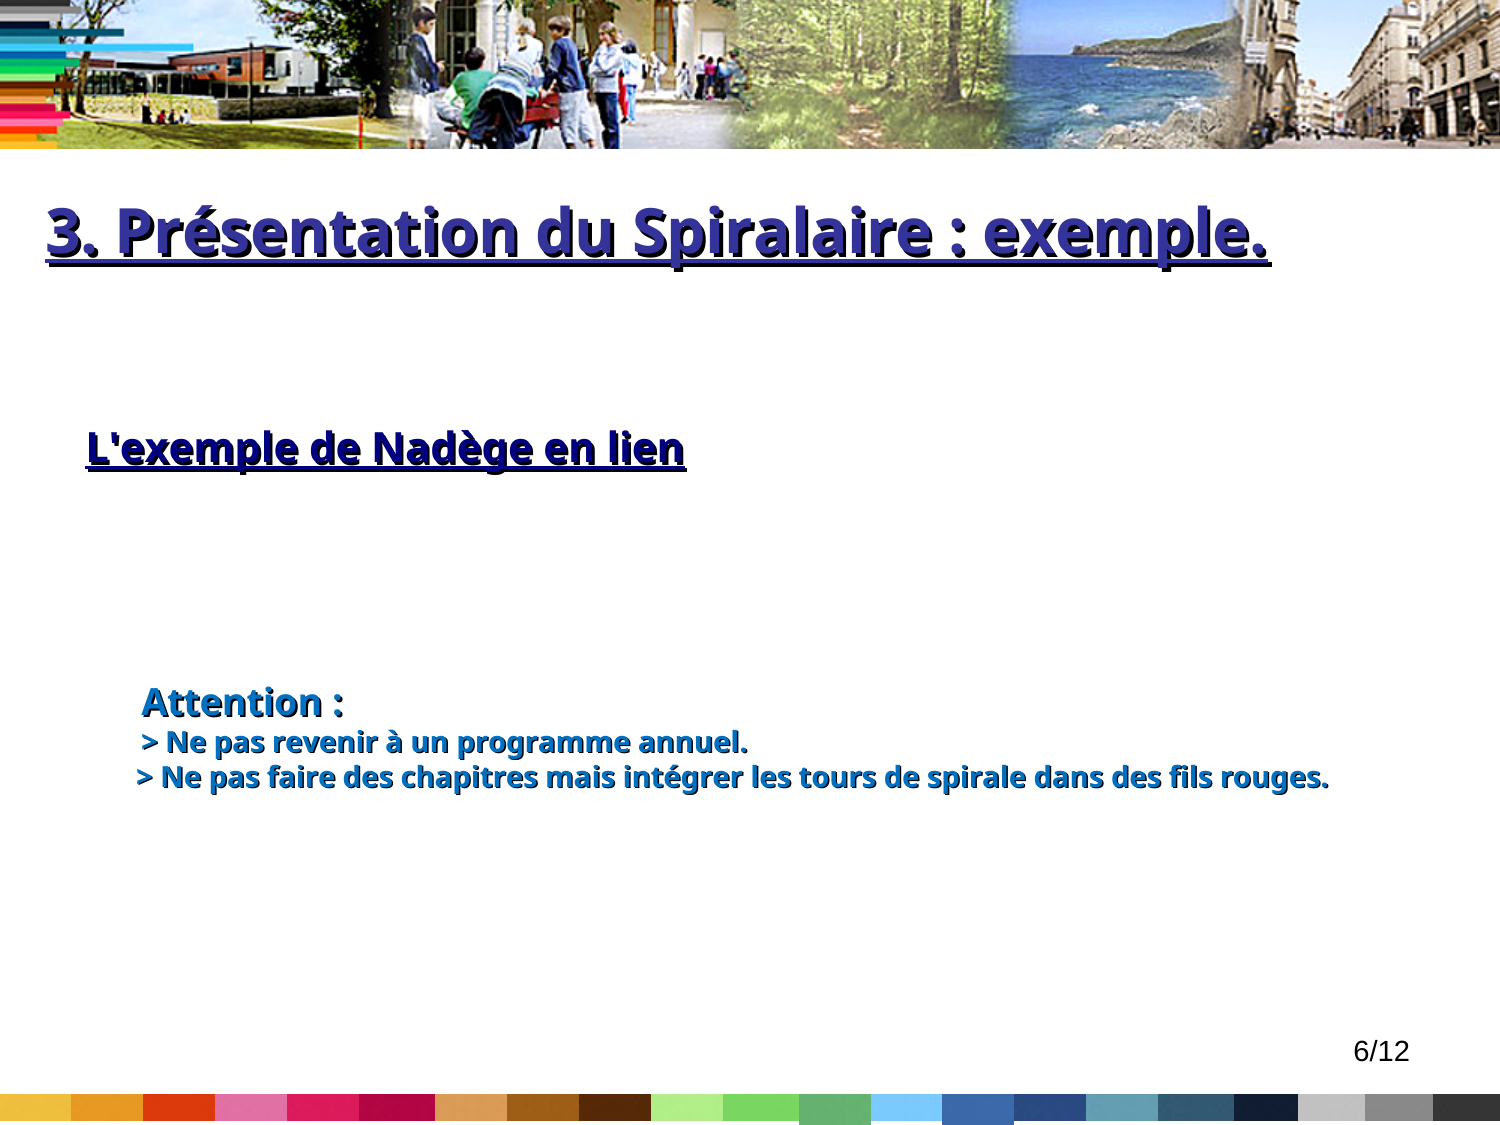

3. Présentation du Spiralaire : exemple.
L'exemple de Nadège en lien
Attention :
> Ne pas revenir à un programme annuel.
 > Ne pas faire des chapitres mais intégrer les tours de spirale dans des fils rouges.